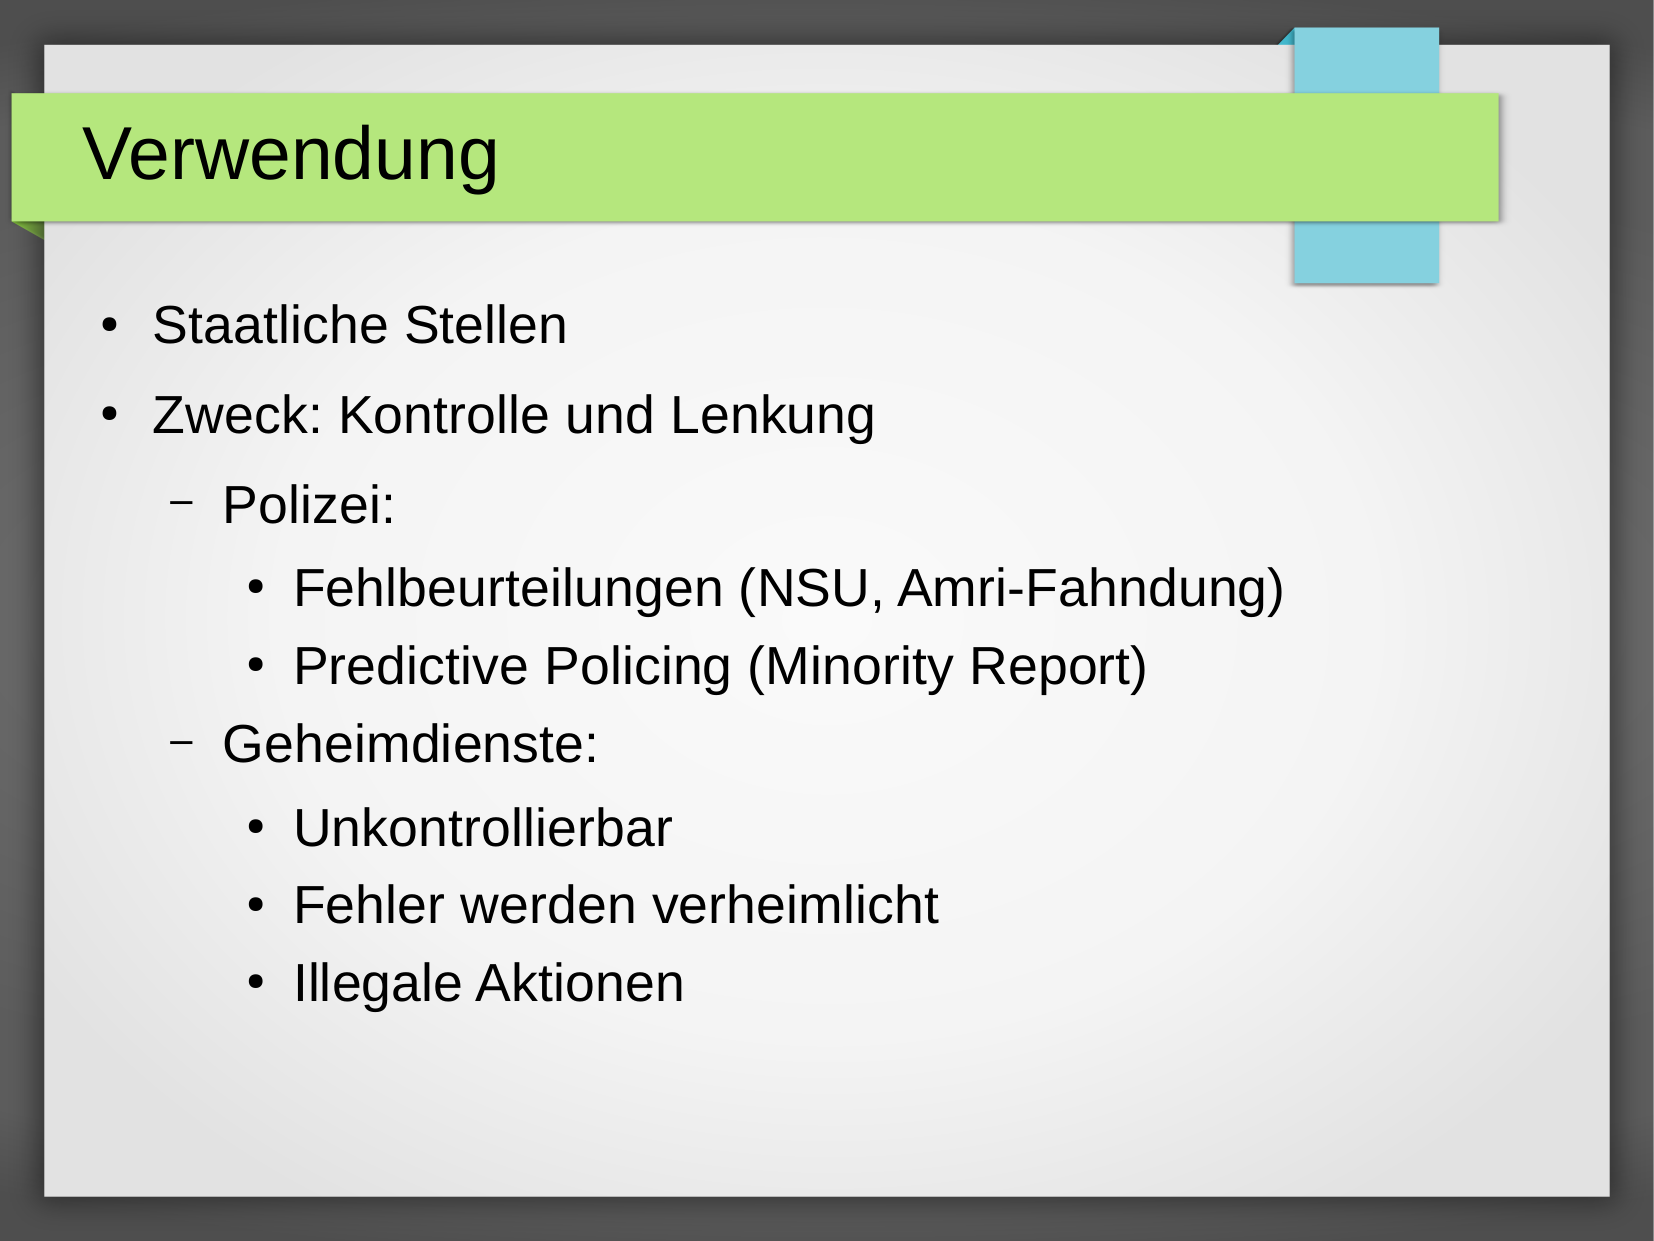

# Verwendung
Staatliche Stellen
Zweck: Kontrolle und Lenkung
Polizei:
Fehlbeurteilungen (NSU, Amri-Fahndung)
Predictive Policing (Minority Report)
Geheimdienste:
Unkontrollierbar
Fehler werden verheimlicht
Illegale Aktionen